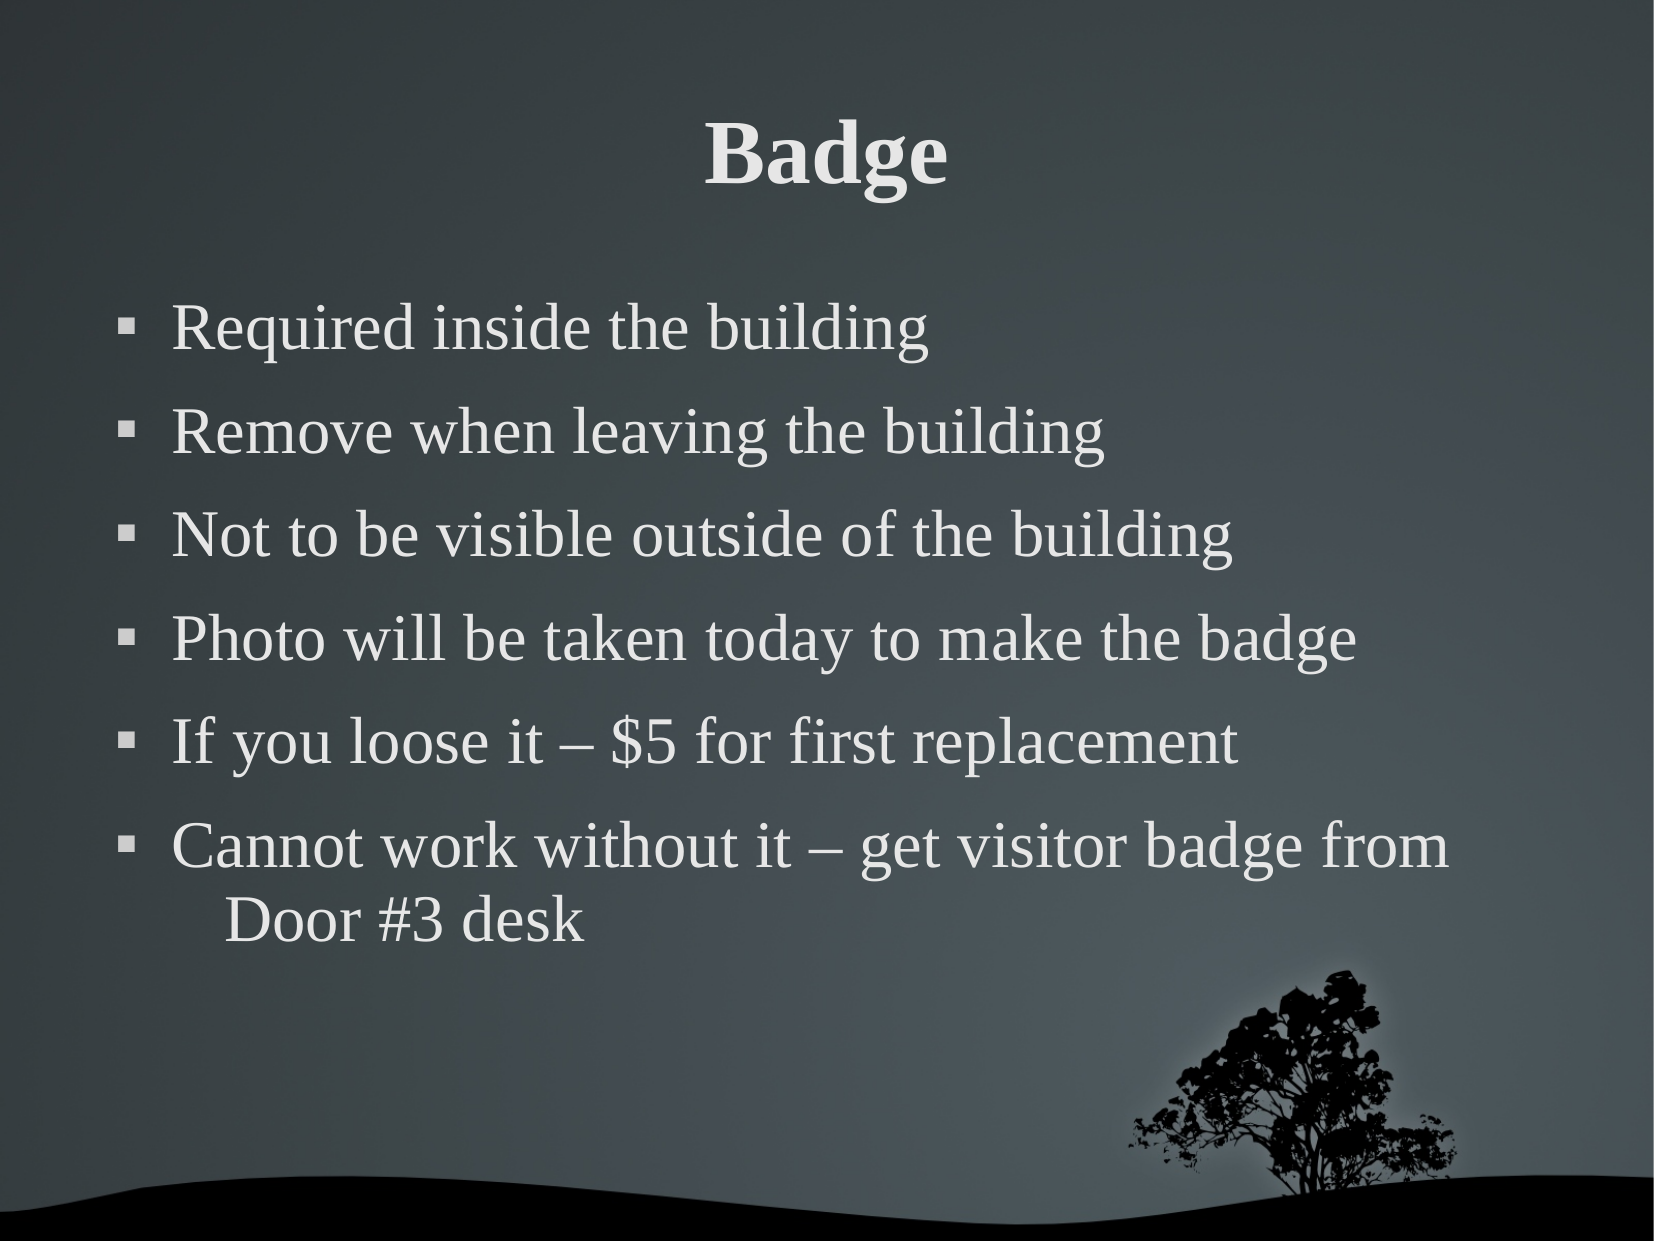

# Badge
Required inside the building
Remove when leaving the building
Not to be visible outside of the building
Photo will be taken today to make the badge
If you loose it – $5 for first replacement
Cannot work without it – get visitor badge from Door #3 desk